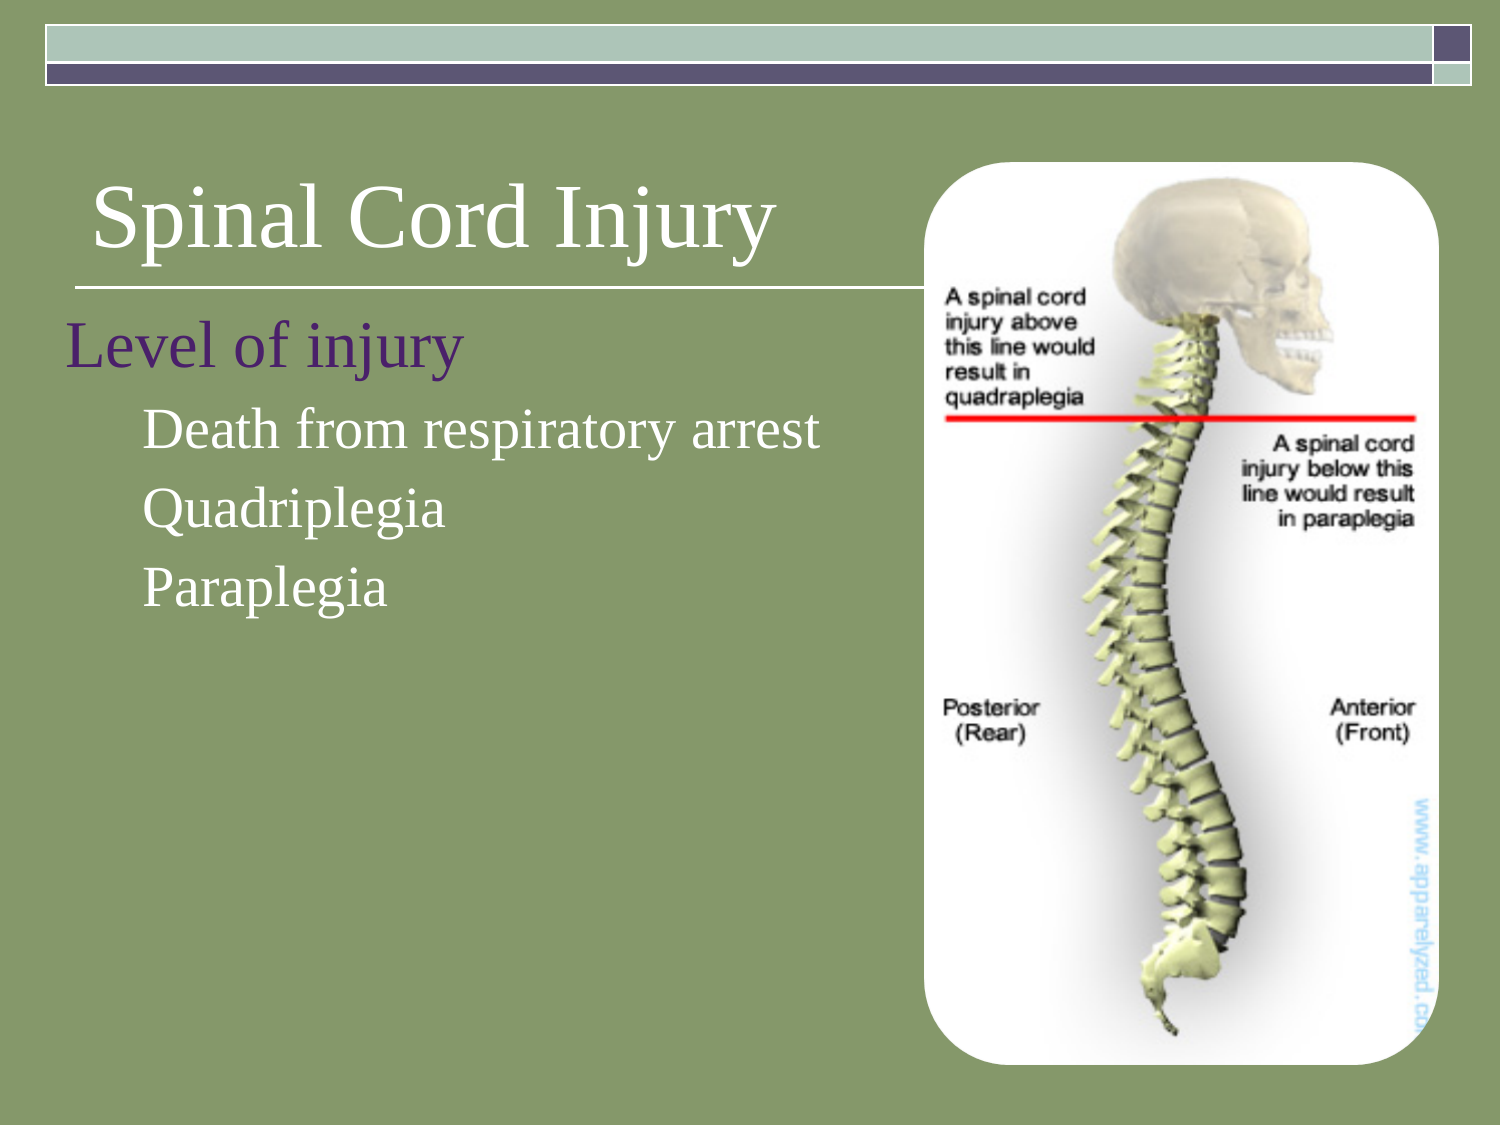

# Spinal Cord Injury
Level of injury
Death from respiratory arrest
Quadriplegia
Paraplegia